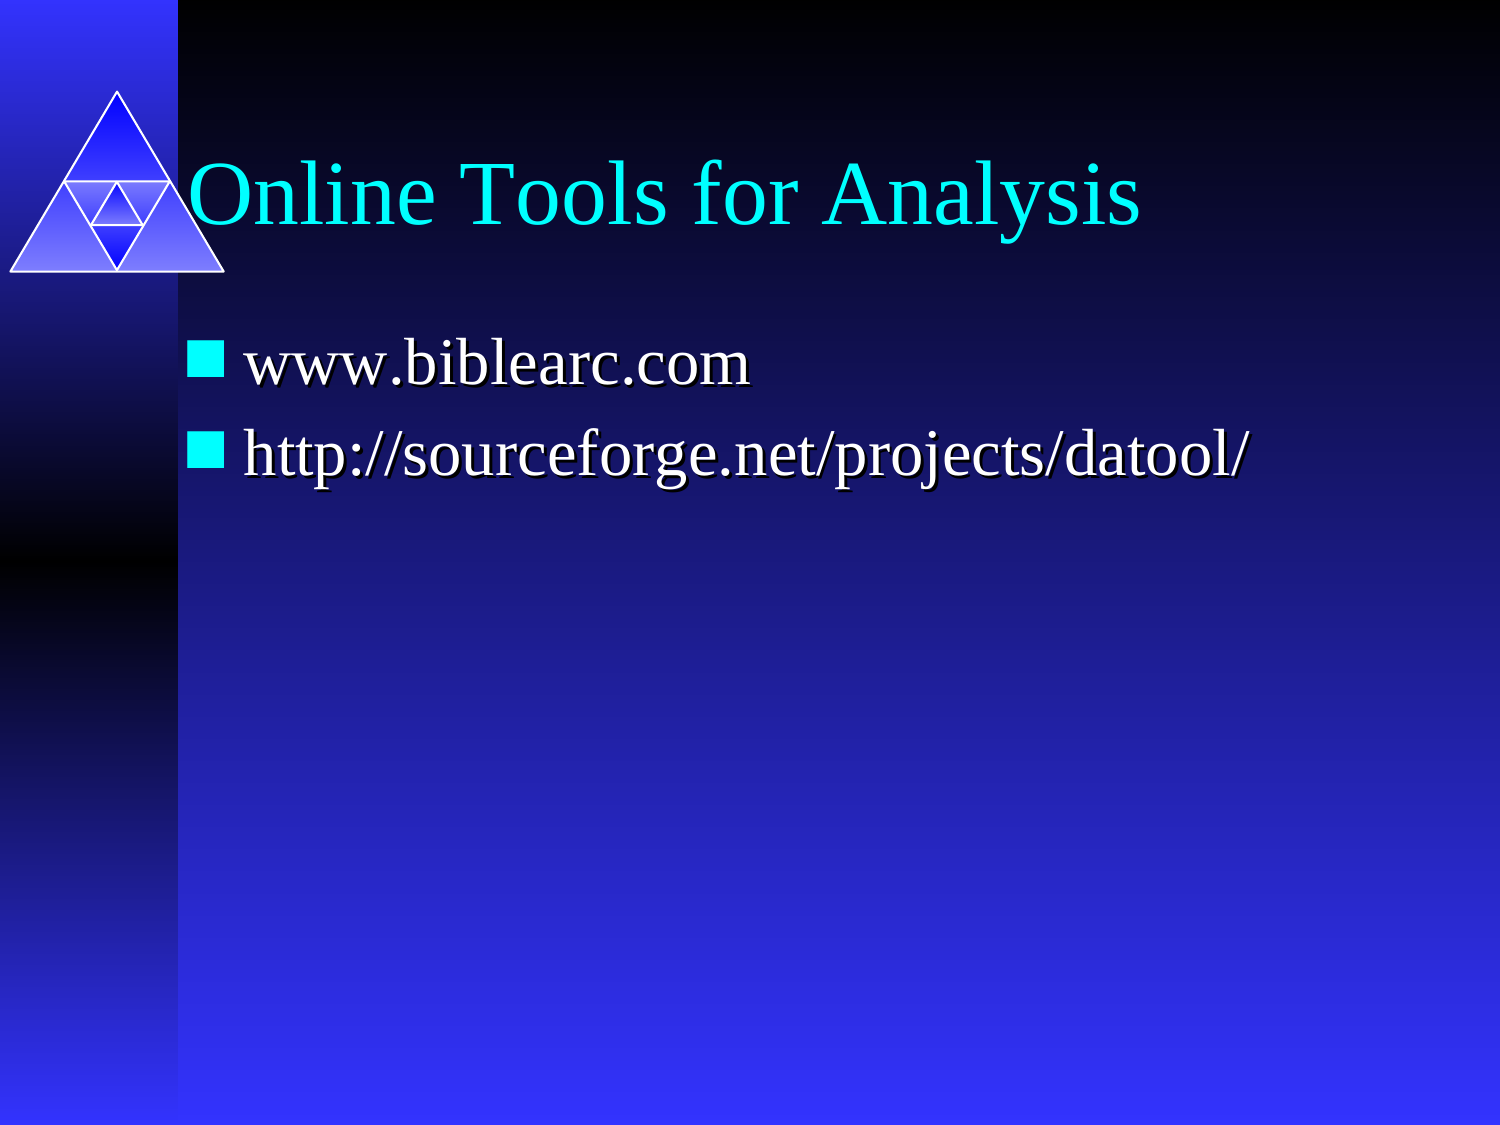

# Online Tools for Analysis
www.biblearc.com
http://sourceforge.net/projects/datool/